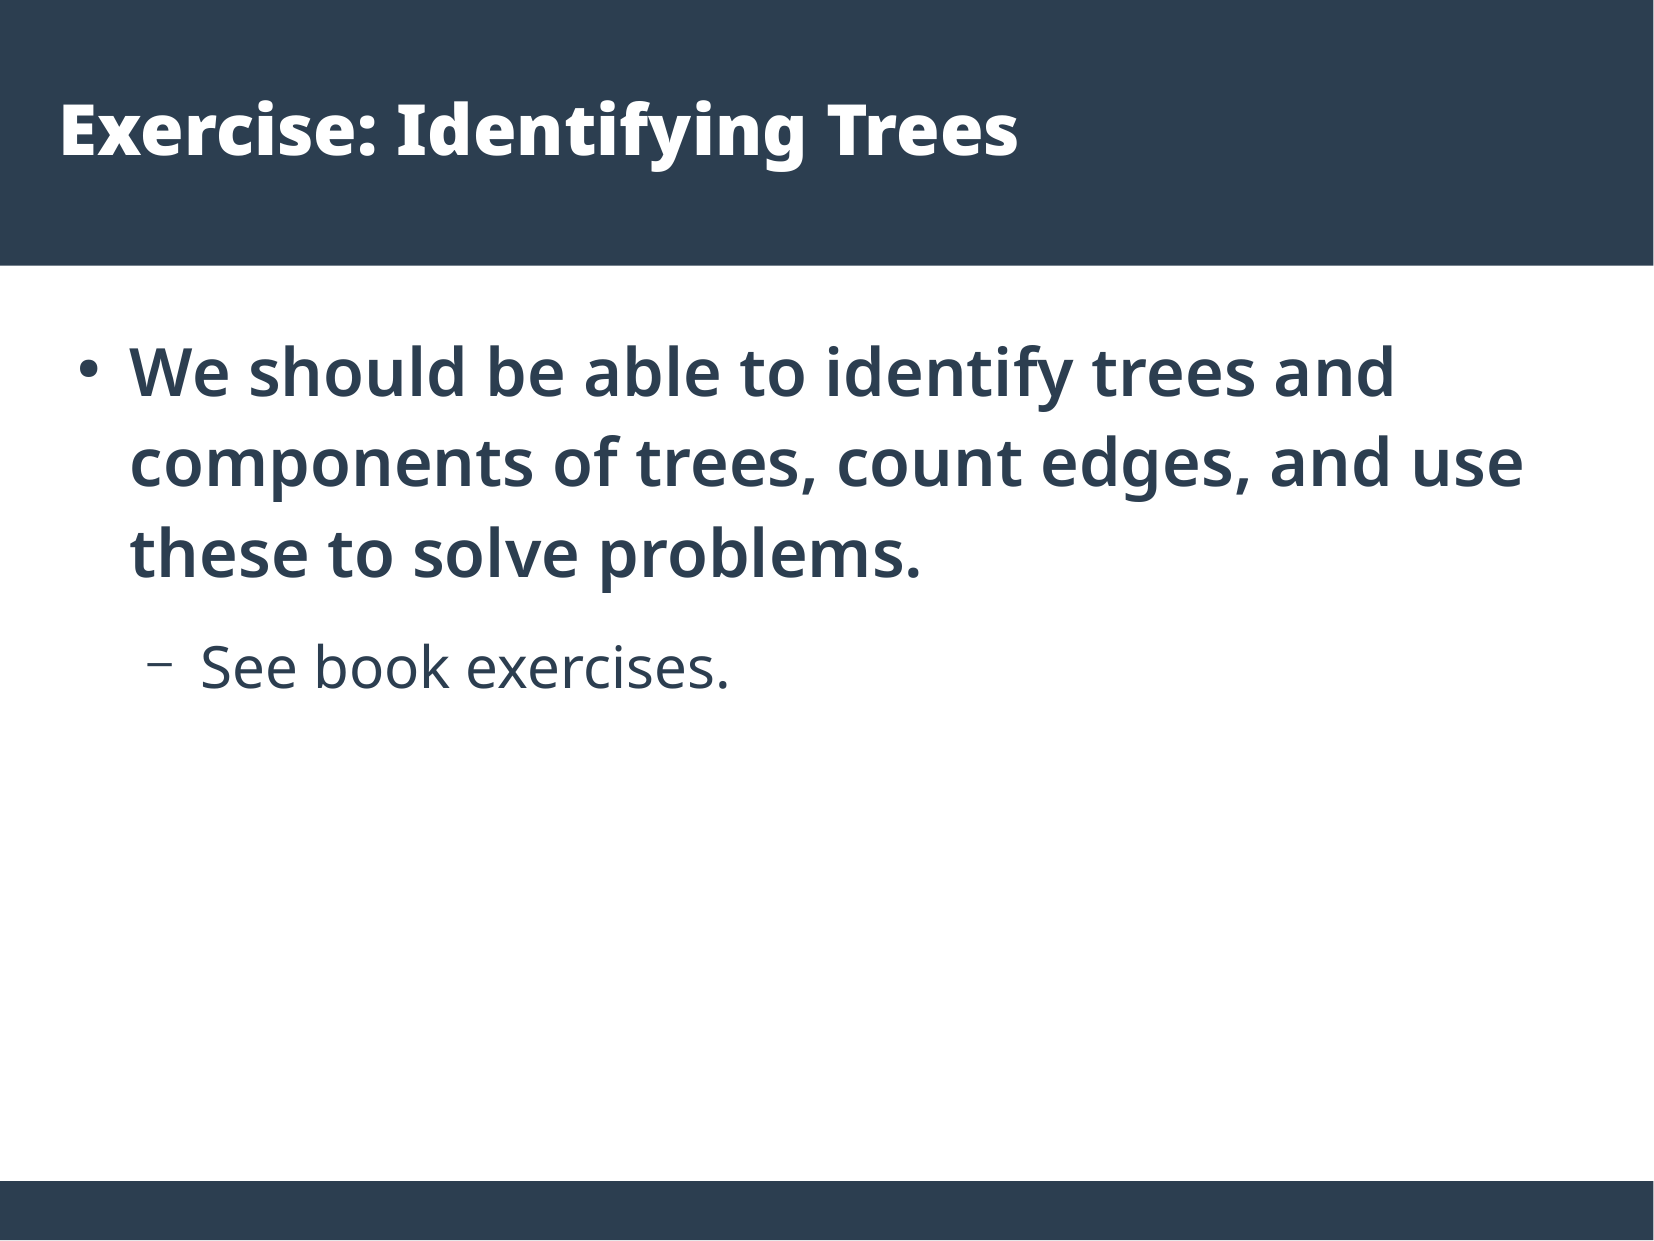

# Exercise: Identifying Trees
We should be able to identify trees and components of trees, count edges, and use these to solve problems.
See book exercises.